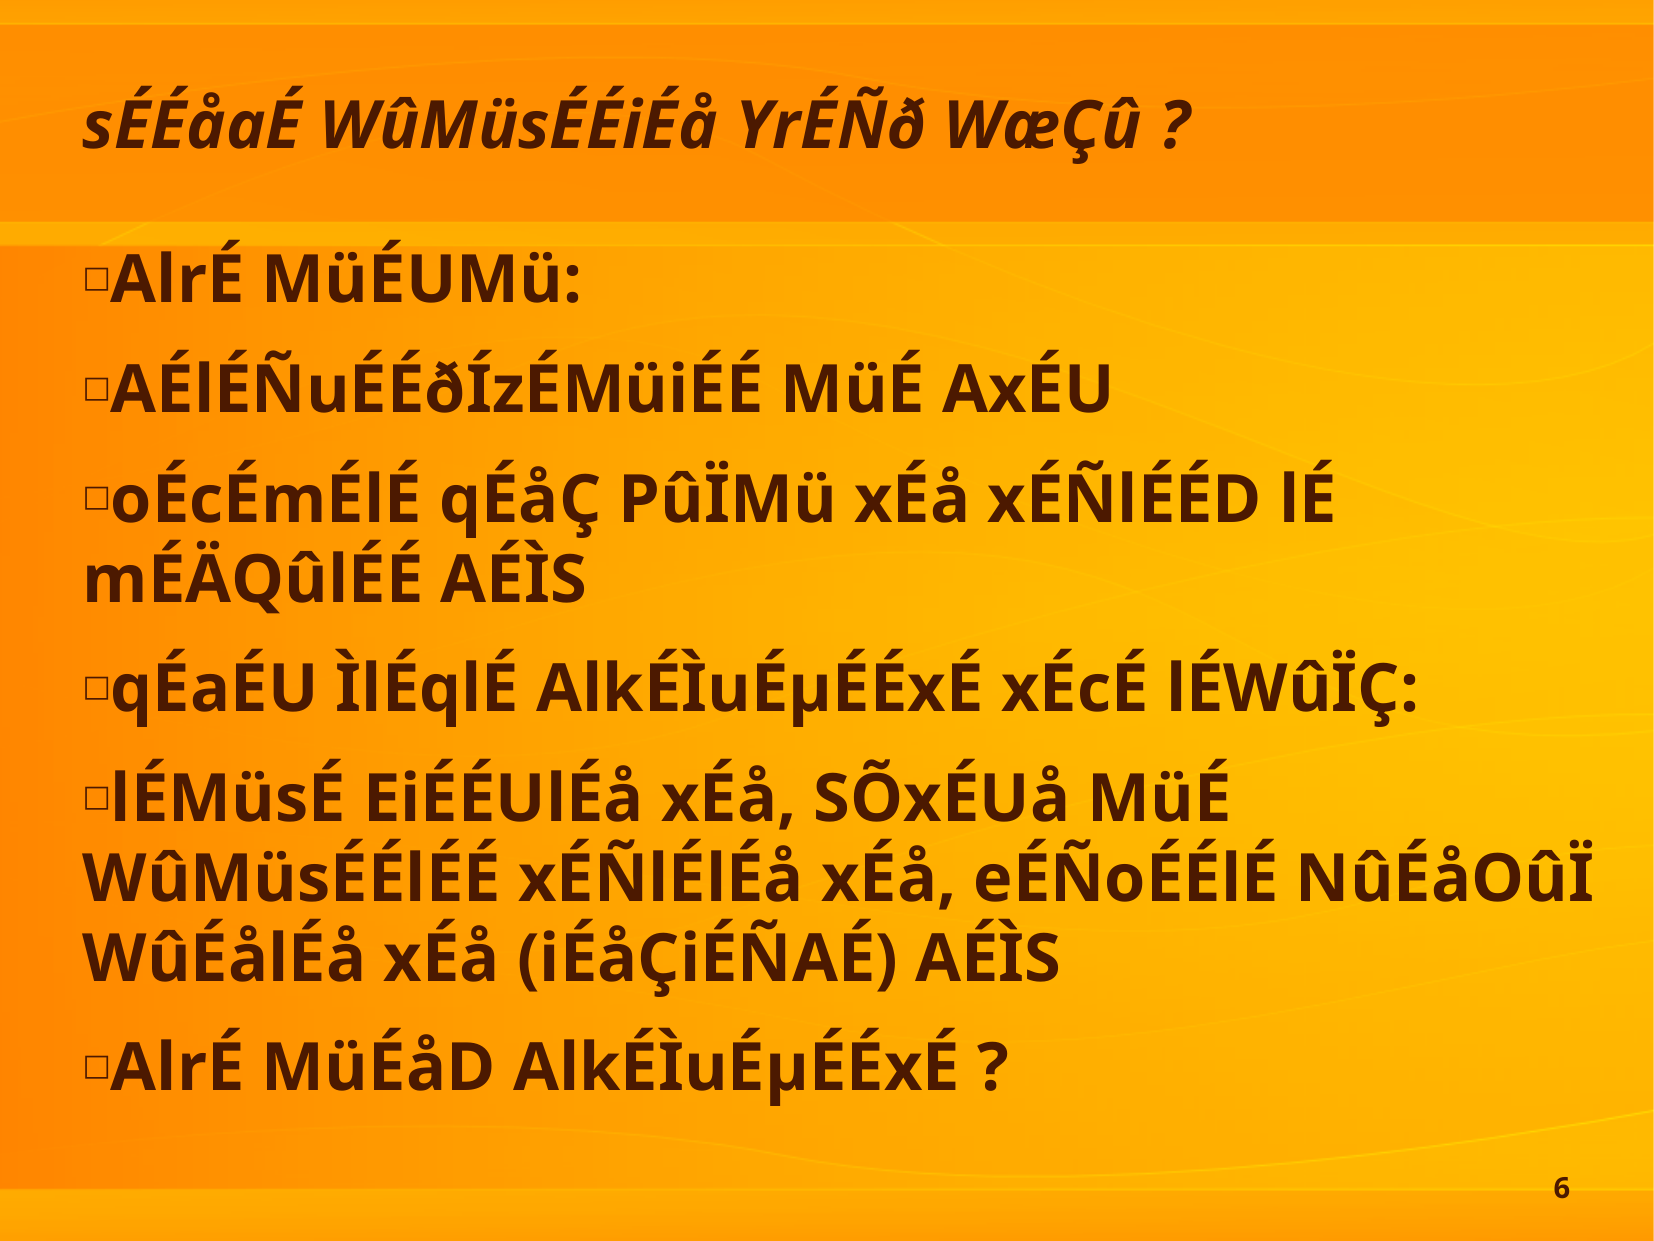

# sÉÉåaÉ WûMüsÉÉiÉå YrÉÑð WæÇû ?
AlrÉ MüÉUMü:
AÉlÉÑuÉÉðÍzÉMüiÉÉ MüÉ AxÉU
oÉcÉmÉlÉ qÉåÇ PûÏMü xÉå xÉÑlÉÉD lÉ mÉÄQûlÉÉ AÉÌS
qÉaÉU ÌlÉqlÉ AlkÉÌuÉµÉÉxÉ xÉcÉ lÉWûÏÇ:
lÉMüsÉ EiÉÉUlÉå xÉå, SÕxÉUå MüÉ WûMüsÉÉlÉÉ xÉÑlÉlÉå xÉå, eÉÑoÉÉlÉ NûÉåOûÏ WûÉålÉå xÉå (iÉåÇiÉÑAÉ) AÉÌS
AlrÉ MüÉåD AlkÉÌuÉµÉÉxÉ ?